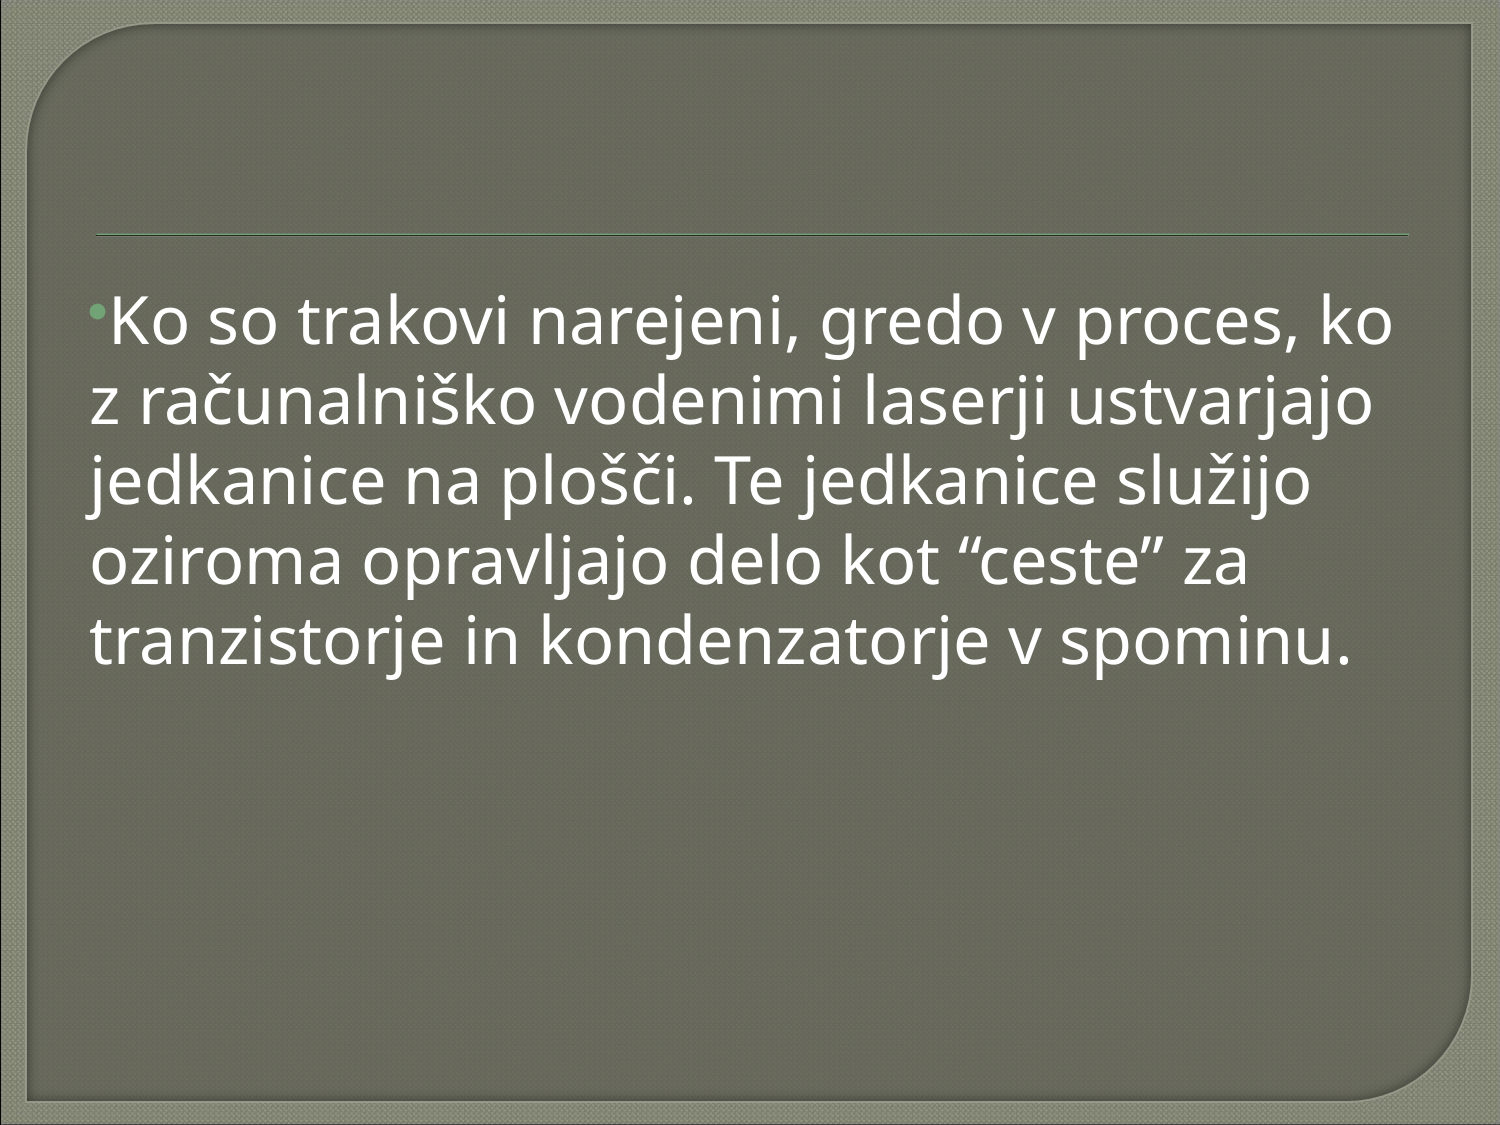

# Ko so trakovi narejeni, gredo v proces, ko z računalniško vodenimi laserji ustvarjajo jedkanice na plošči. Te jedkanice služijo oziroma opravljajo delo kot “ceste” za tranzistorje in kondenzatorje v spominu.